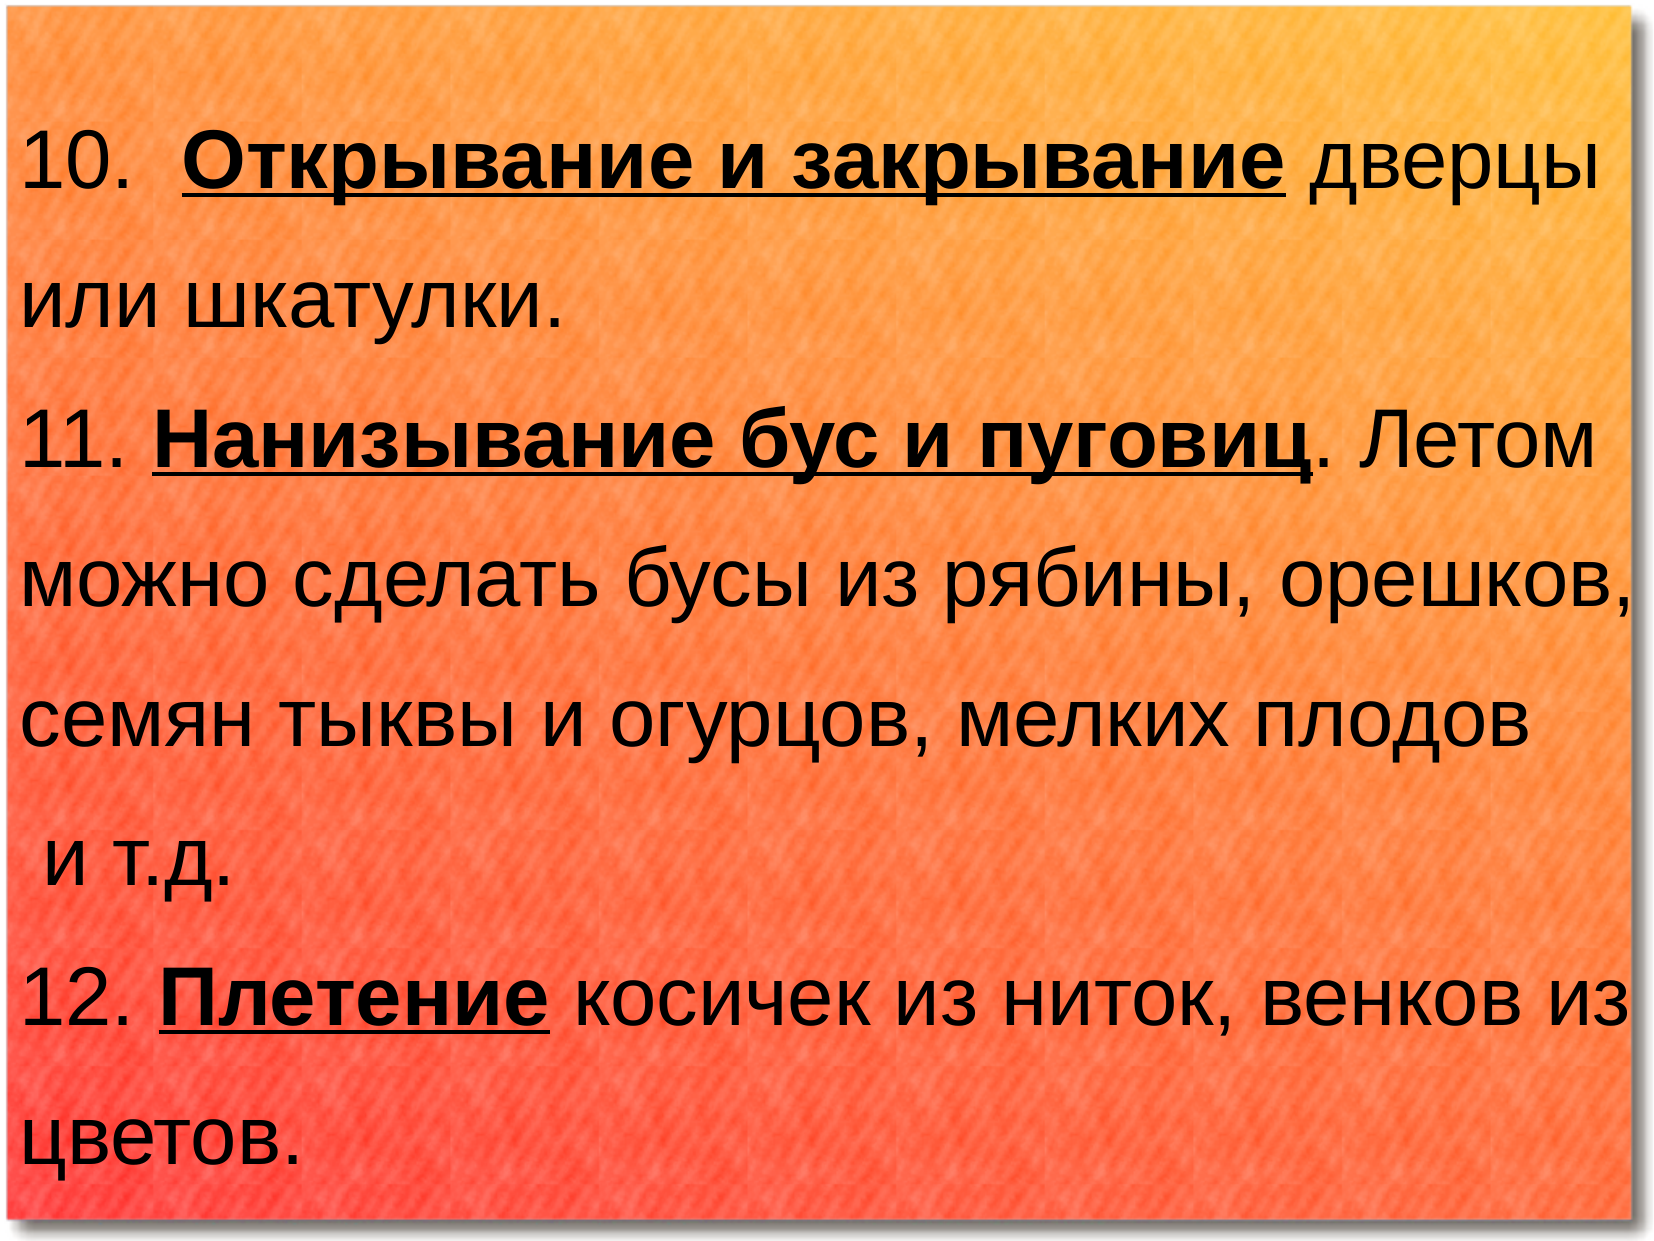

10. Открывание и закрывание дверцы или шкатулки.
11. Нанизывание бус и пуговиц. Летом можно сделать бусы из рябины, орешков, семян тыквы и огурцов, мелких плодов
 и т.д.
12. Плетение косичек из ниток, венков из цветов.